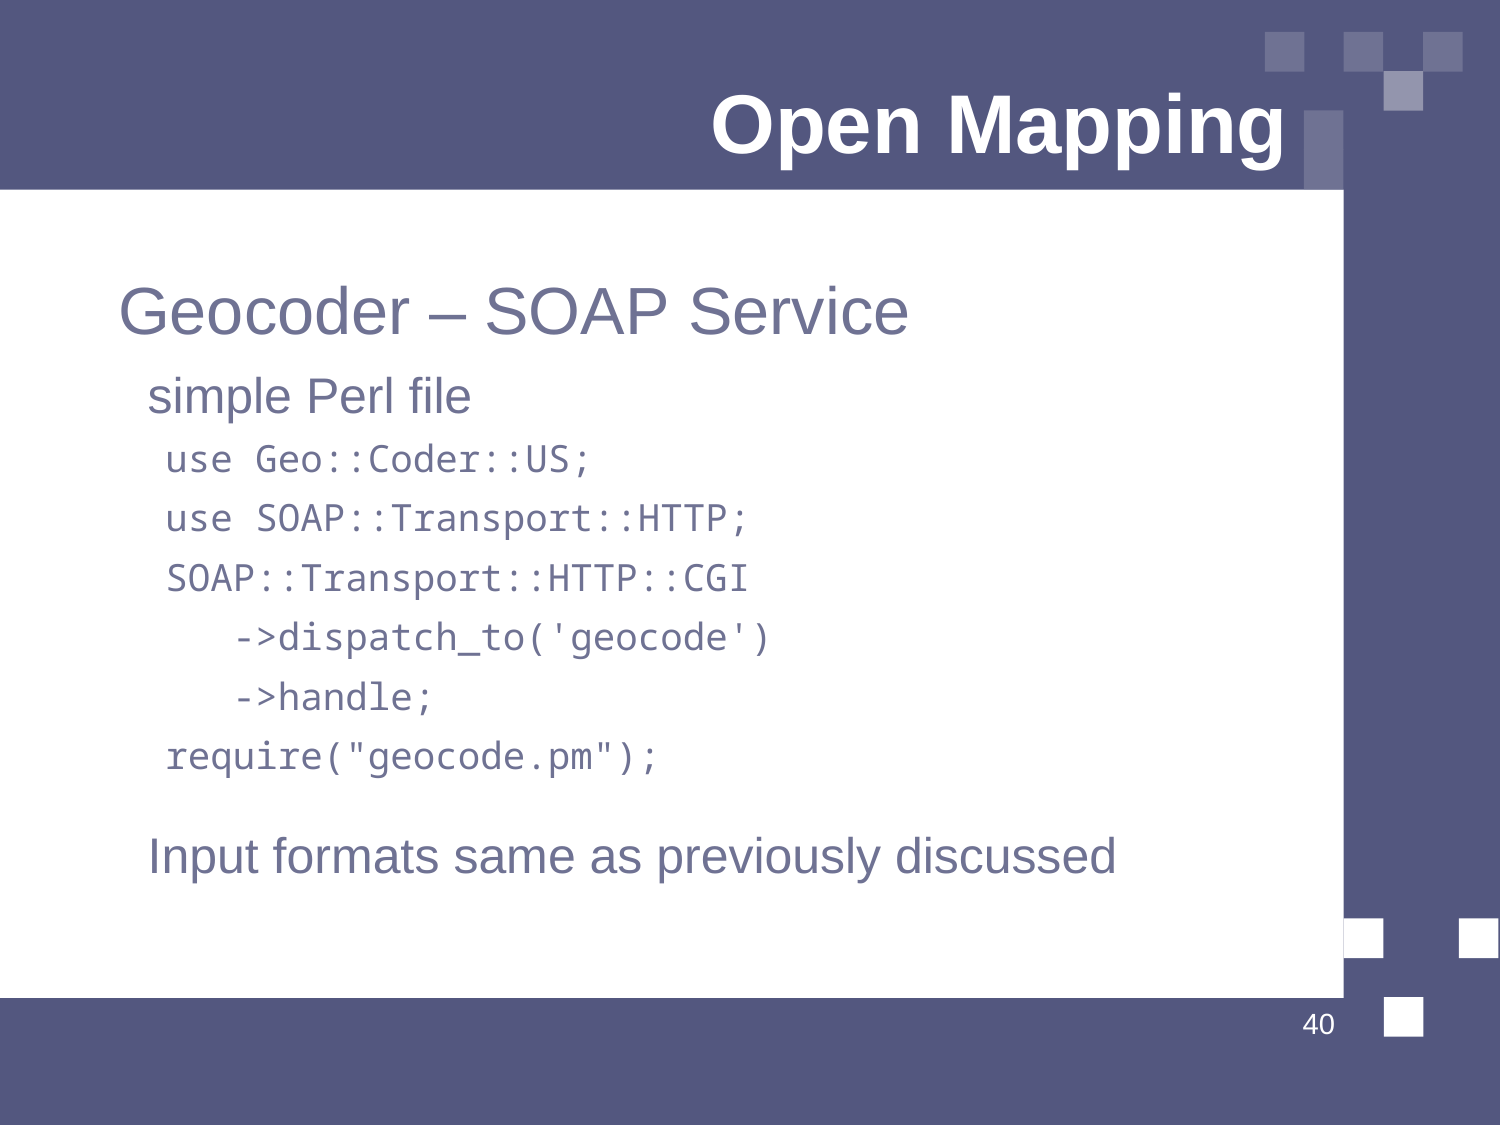

# Open Mapping
Geocoder – SOAP Service
simple Perl file
use Geo::Coder::US;
use SOAP::Transport::HTTP;
SOAP::Transport::HTTP::CGI
 ->dispatch_to('geocode')
 ->handle;
require("geocode.pm");
Input formats same as previously discussed
40